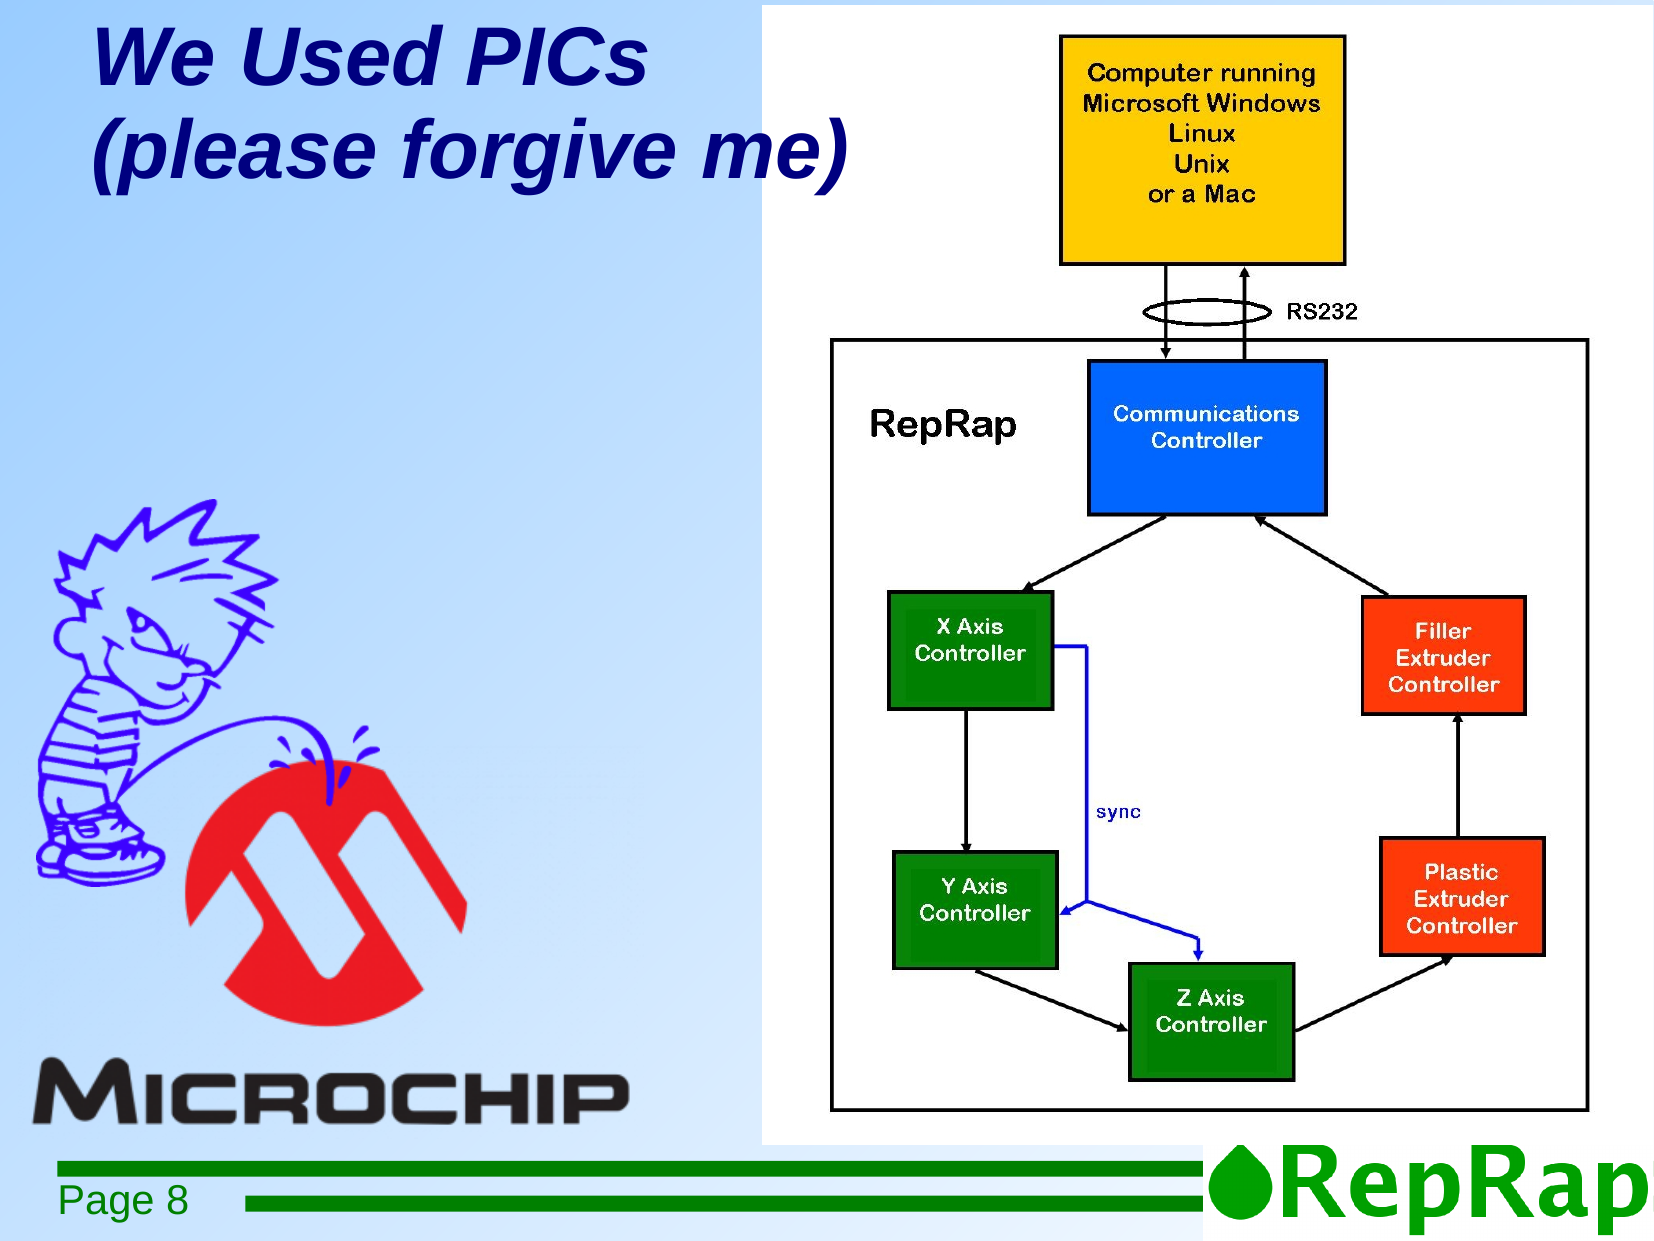

# We Used PICs (please forgive me)